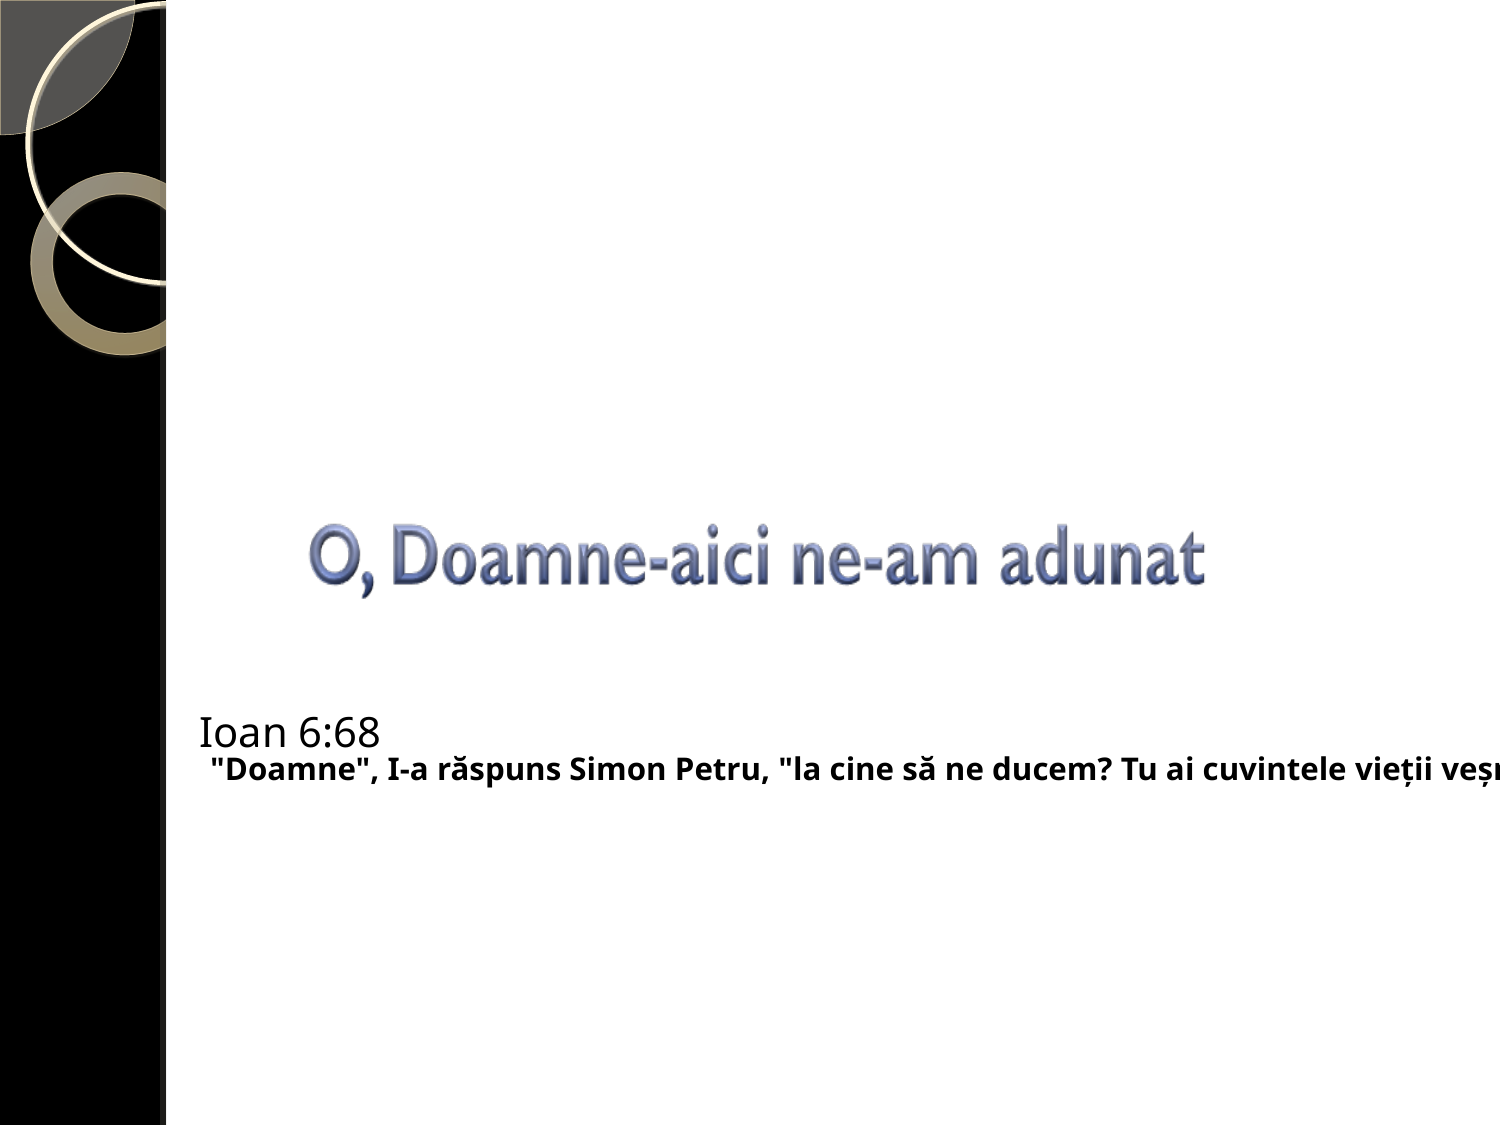

# Ioan 6:68
 "Doamne", I-a răspuns Simon Petru, "la cine să ne ducem? Tu ai cuvintele vieţii veşnice.